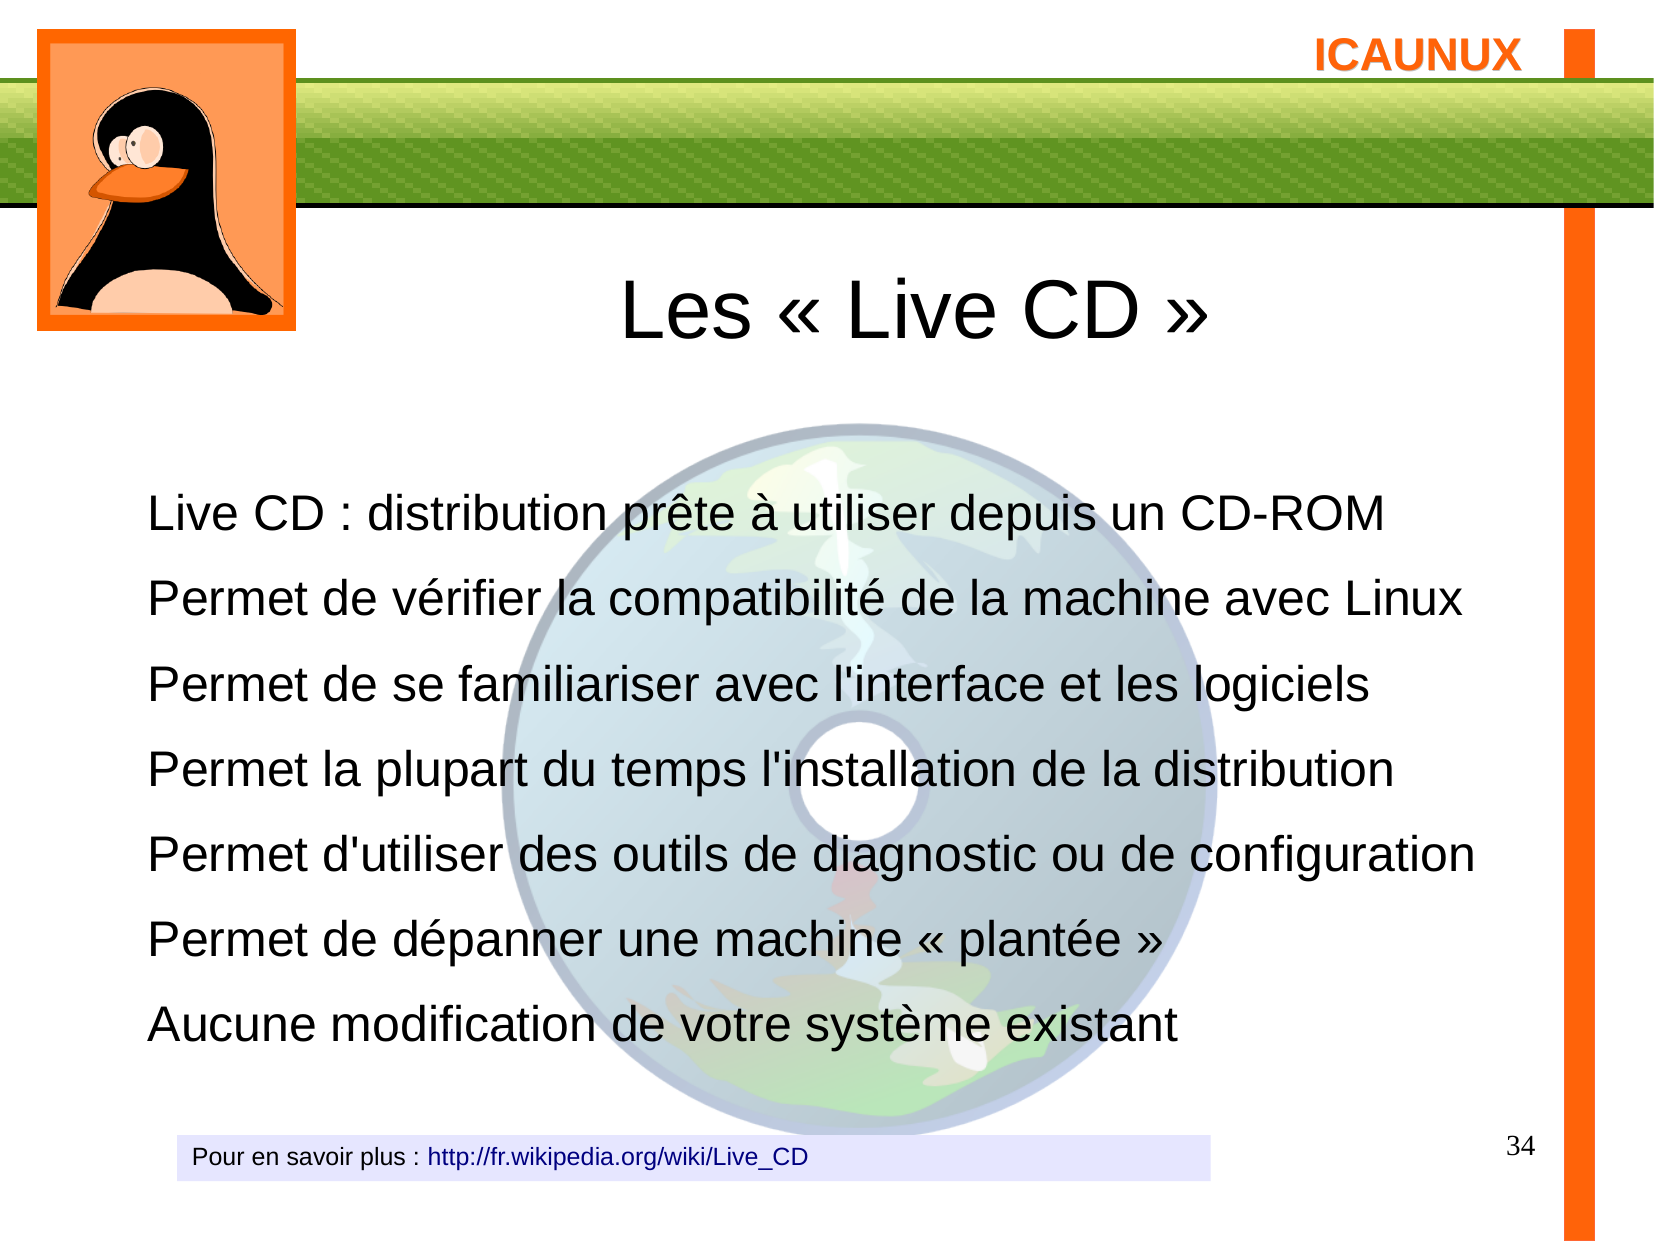

# Les « Live CD »
Live CD : distribution prête à utiliser depuis un CD-ROM
Permet de vérifier la compatibilité de la machine avec Linux
Permet de se familiariser avec l'interface et les logiciels
Permet la plupart du temps l'installation de la distribution
Permet d'utiliser des outils de diagnostic ou de configuration
Permet de dépanner une machine « plantée »
Aucune modification de votre système existant
34
Pour en savoir plus : http://fr.wikipedia.org/wiki/Live_CD